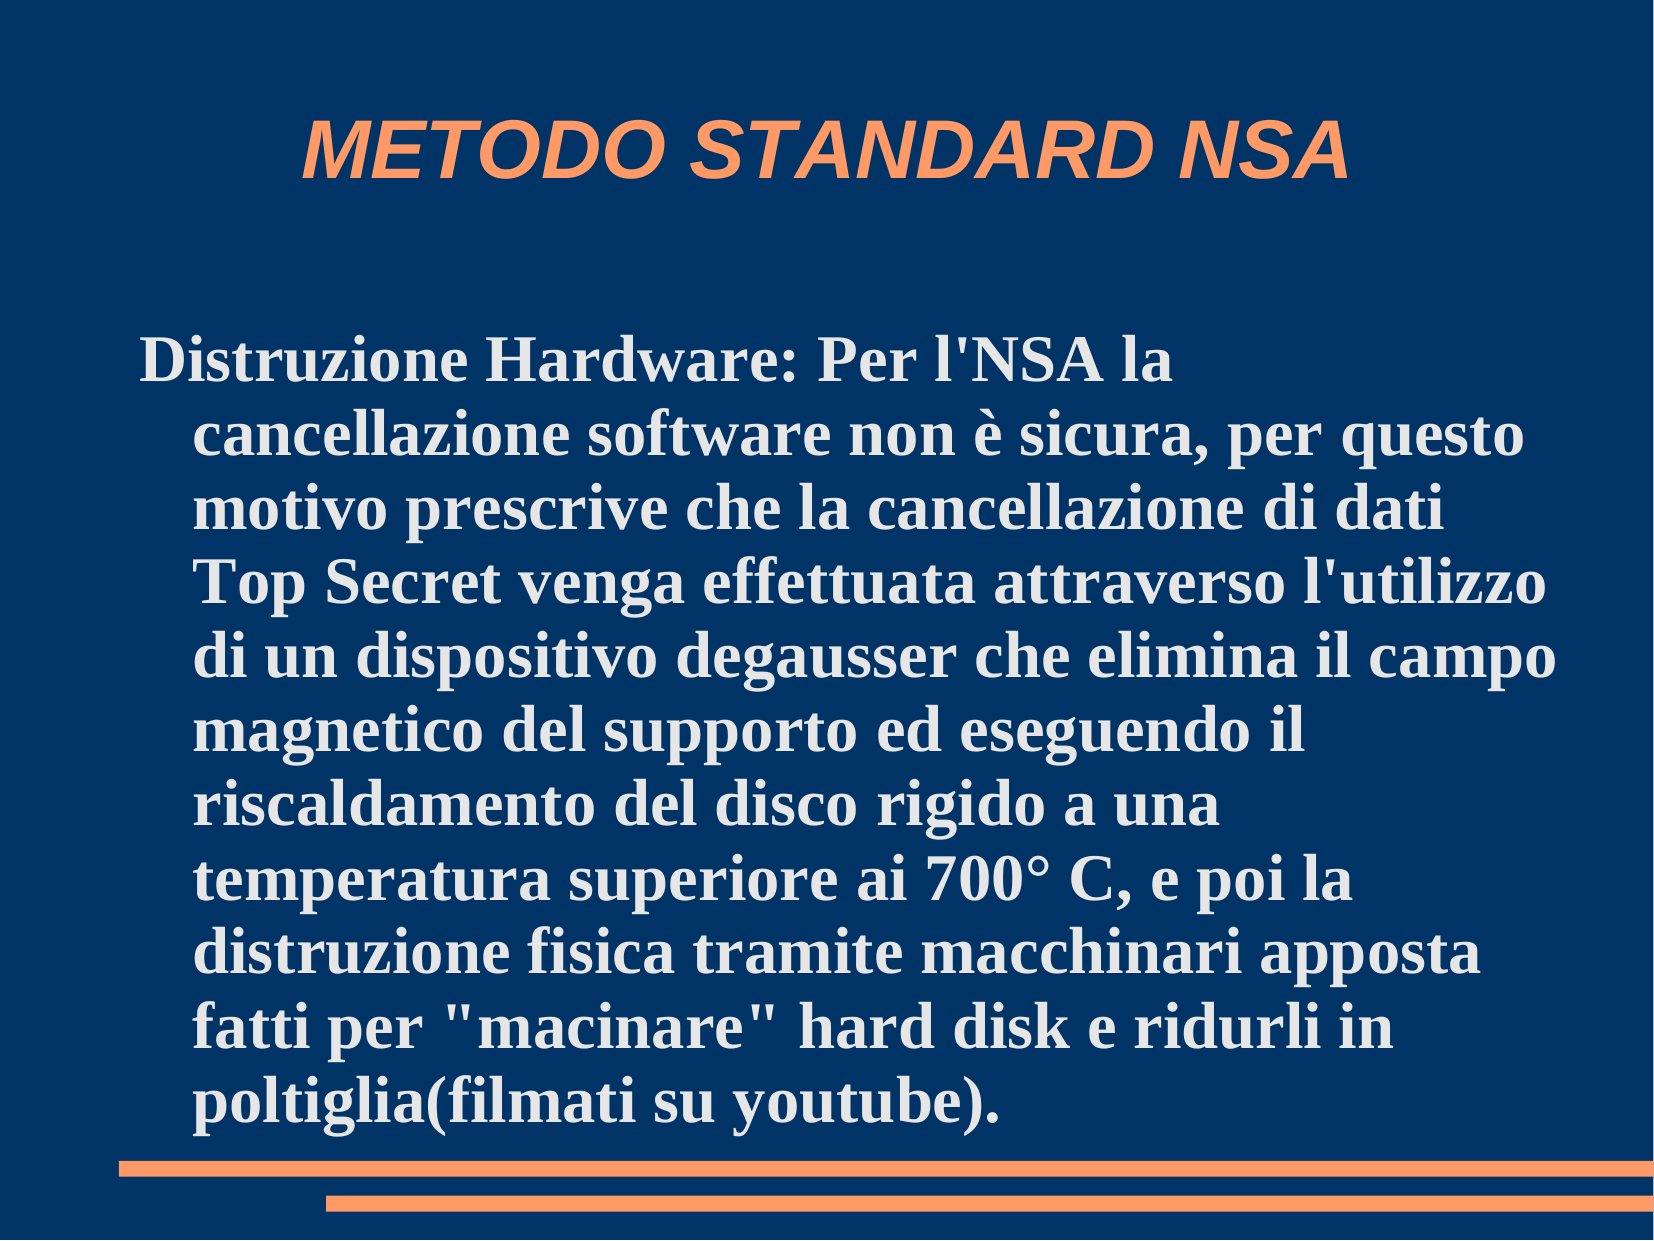

# METODO STANDARD NSA
Distruzione Hardware: Per l'NSA la cancellazione software non è sicura, per questo motivo prescrive che la cancellazione di dati Top Secret venga effettuata attraverso l'utilizzo di un dispositivo degausser che elimina il campo magnetico del supporto ed eseguendo il riscaldamento del disco rigido a una temperatura superiore ai 700° C, e poi la distruzione fisica tramite macchinari apposta fatti per "macinare" hard disk e ridurli in poltiglia(filmati su youtube).